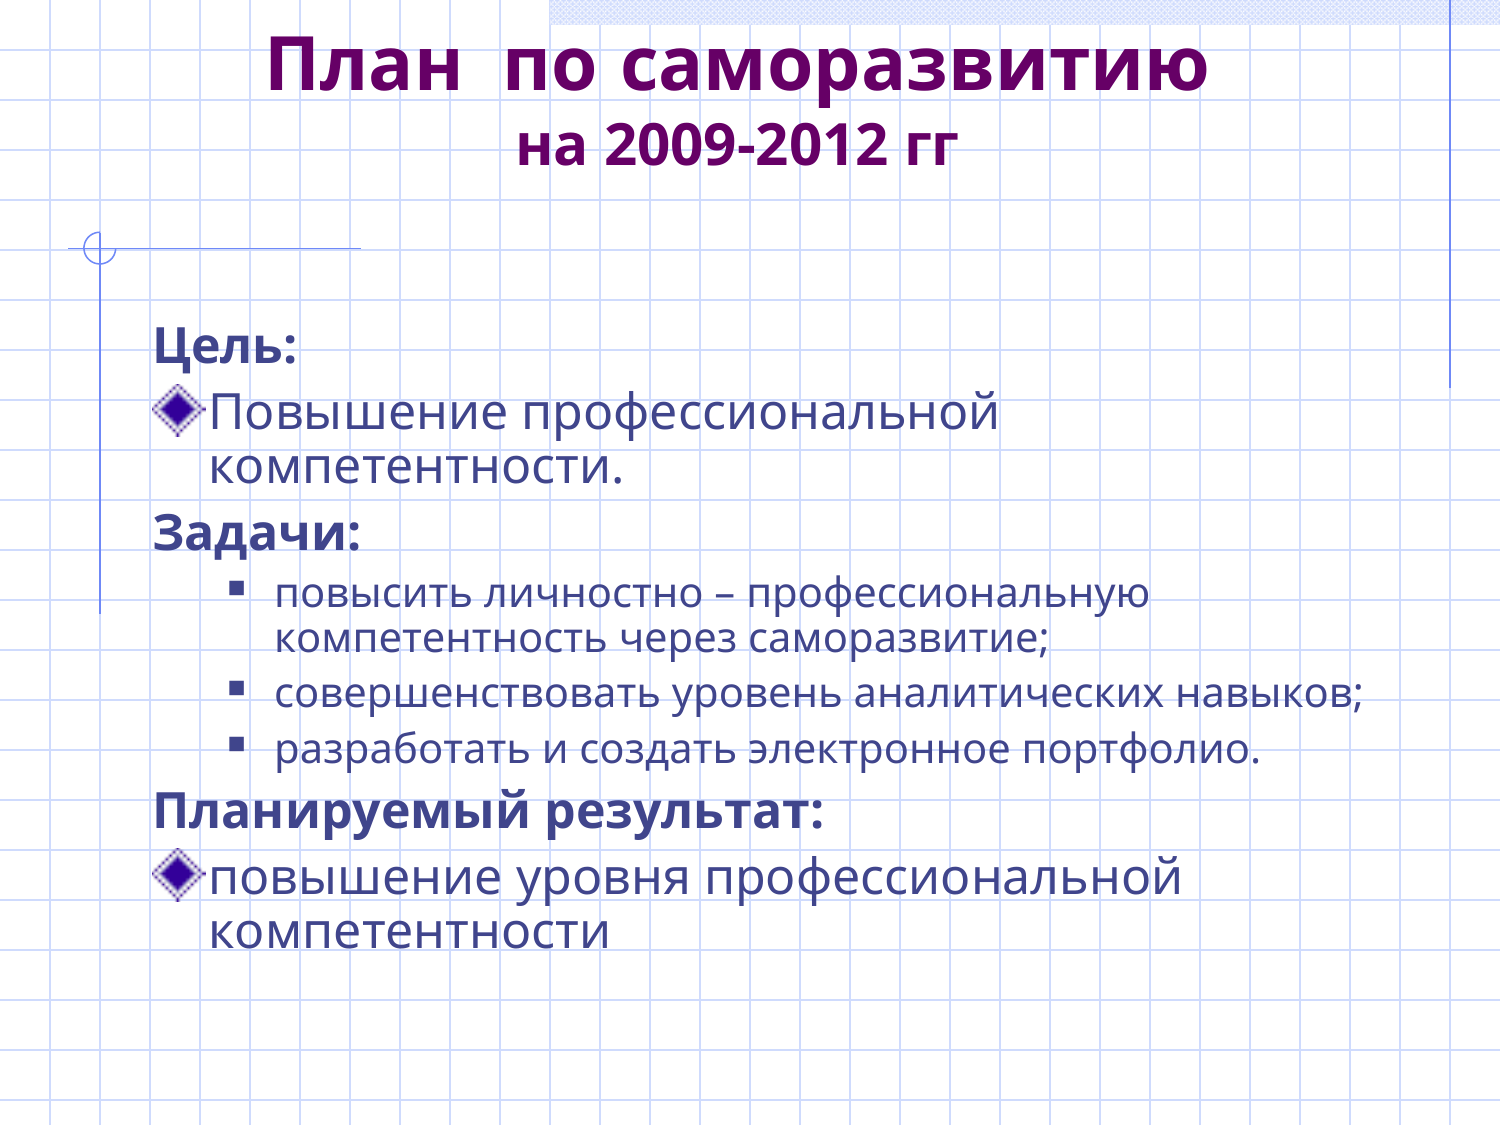

# План по саморазвитию на 2009-2012 гг
Цель:
Повышение профессиональной компетентности.
Задачи:
повысить личностно – профессиональную компетентность через саморазвитие;
совершенствовать уровень аналитических навыков;
разработать и создать электронное портфолио.
Планируемый результат:
повышение уровня профессиональной компетентности